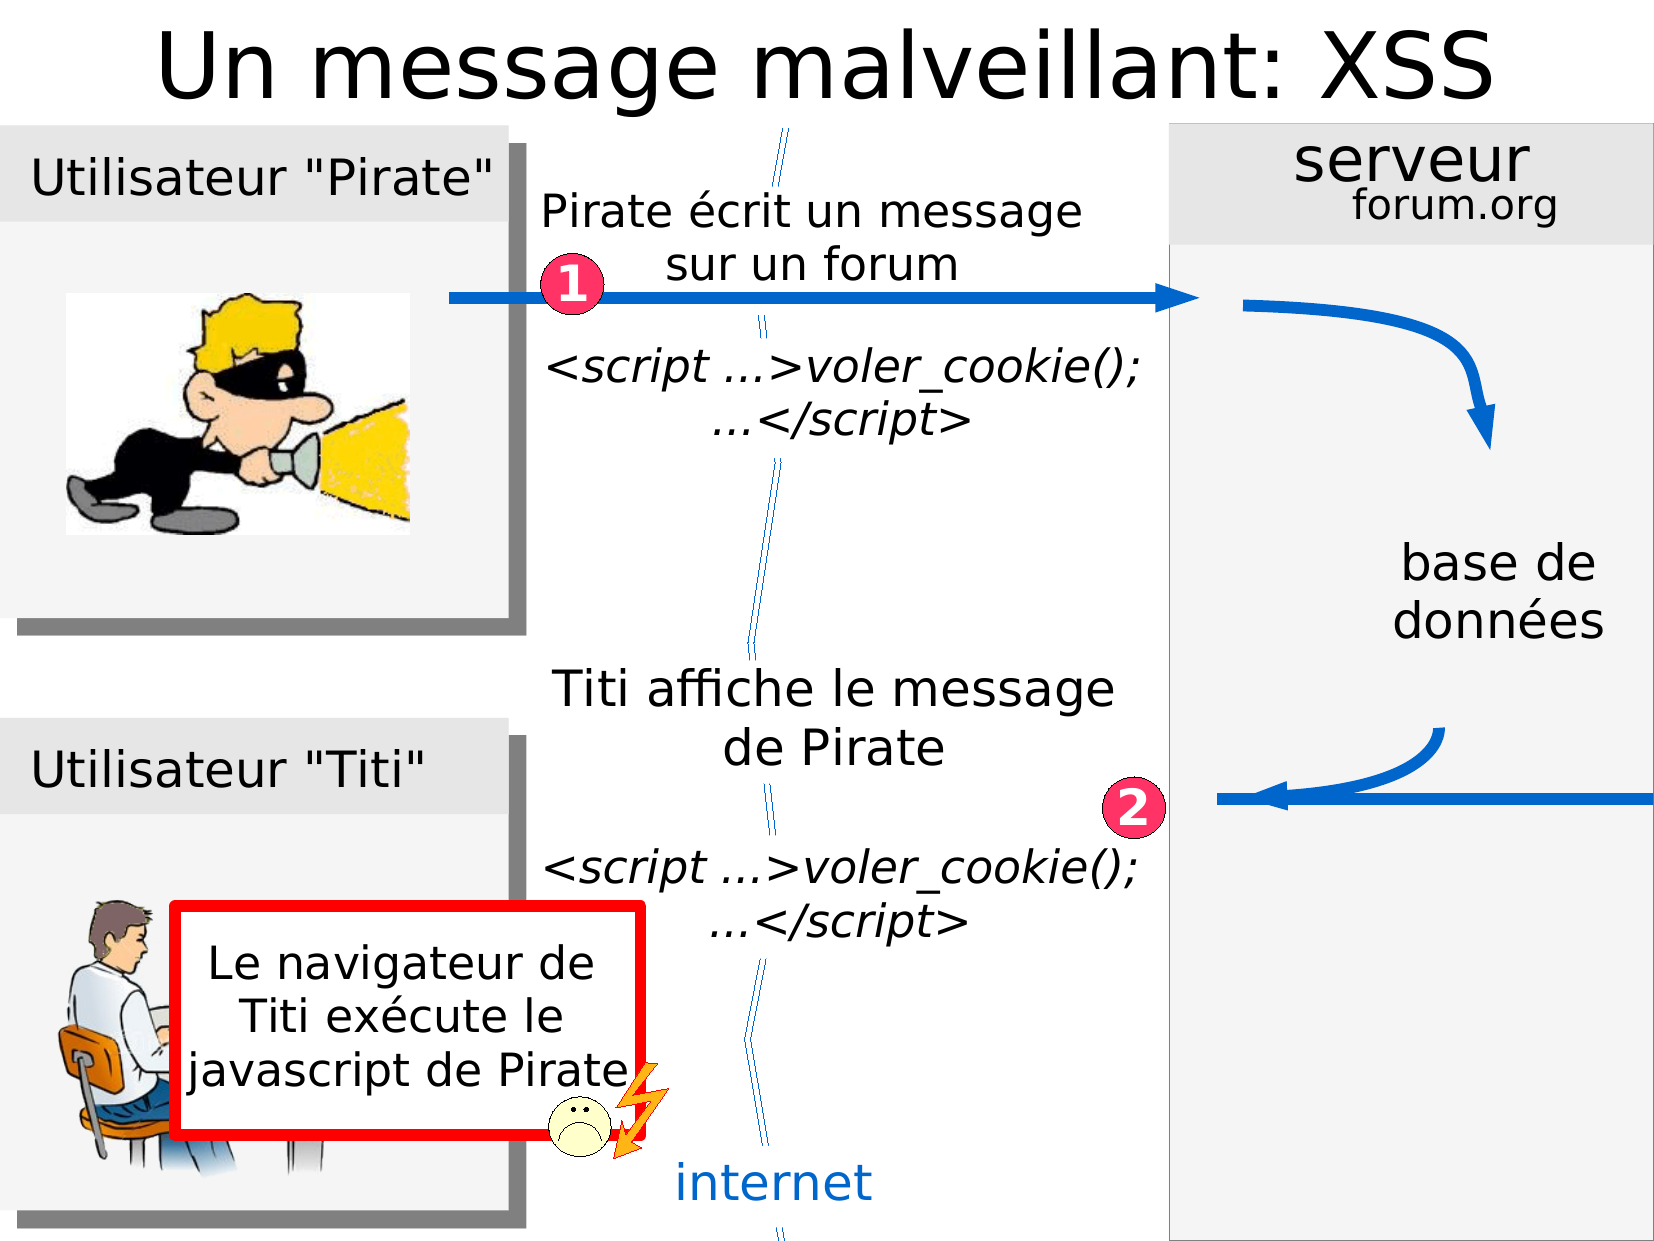

# Un message malveillant: XSS
serveur
Utilisateur "Pirate"
forum.org
Pirate écrit un message
sur un forum
1
<script ...>voler_cookie();
...</script>
base de données
Titi affiche le message
de Pirate
Utilisateur "Titi"
2
<script ...>voler_cookie();
...</script>
Le navigateur de
Titi exécute le
javascript de Pirate
internet